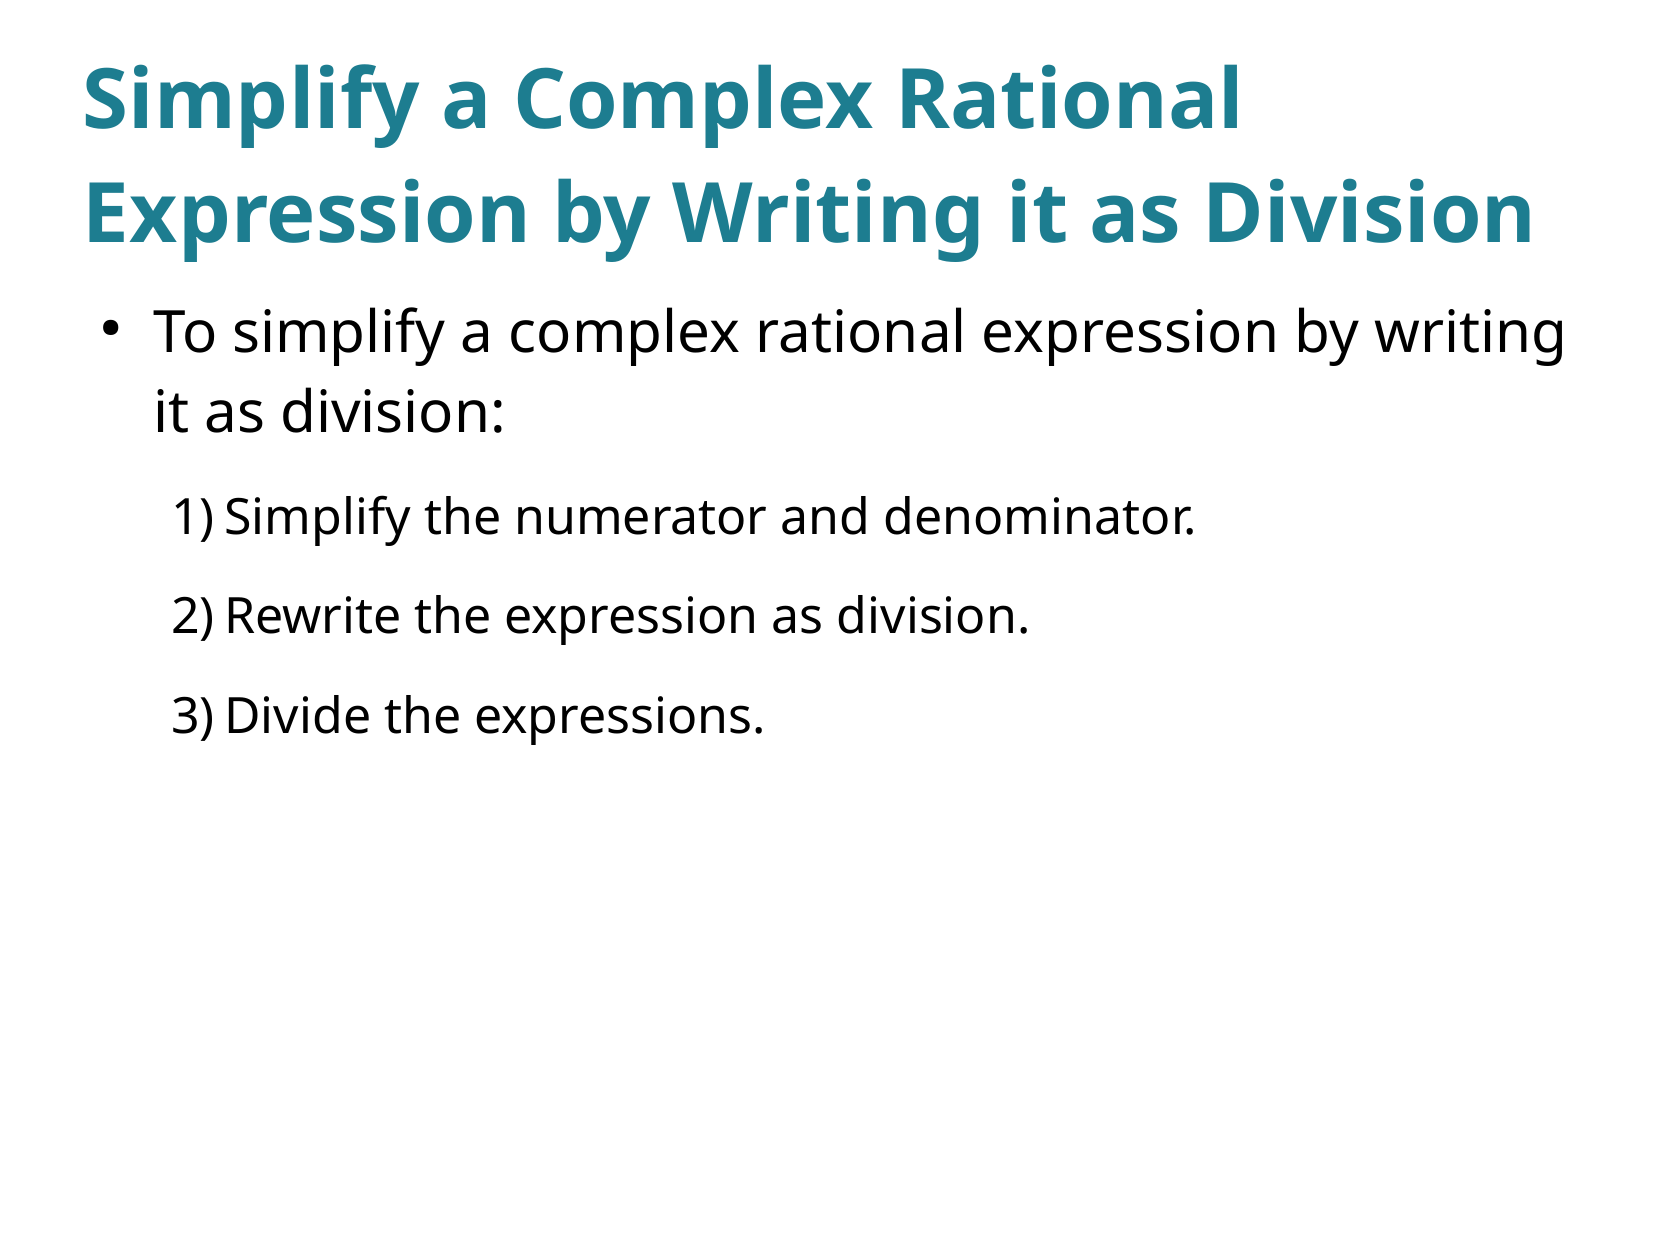

# Simplify a Complex Rational Expression by Writing it as Division
To simplify a complex rational expression by writing it as division:
Simplify the numerator and denominator.
Rewrite the expression as division.
Divide the expressions.